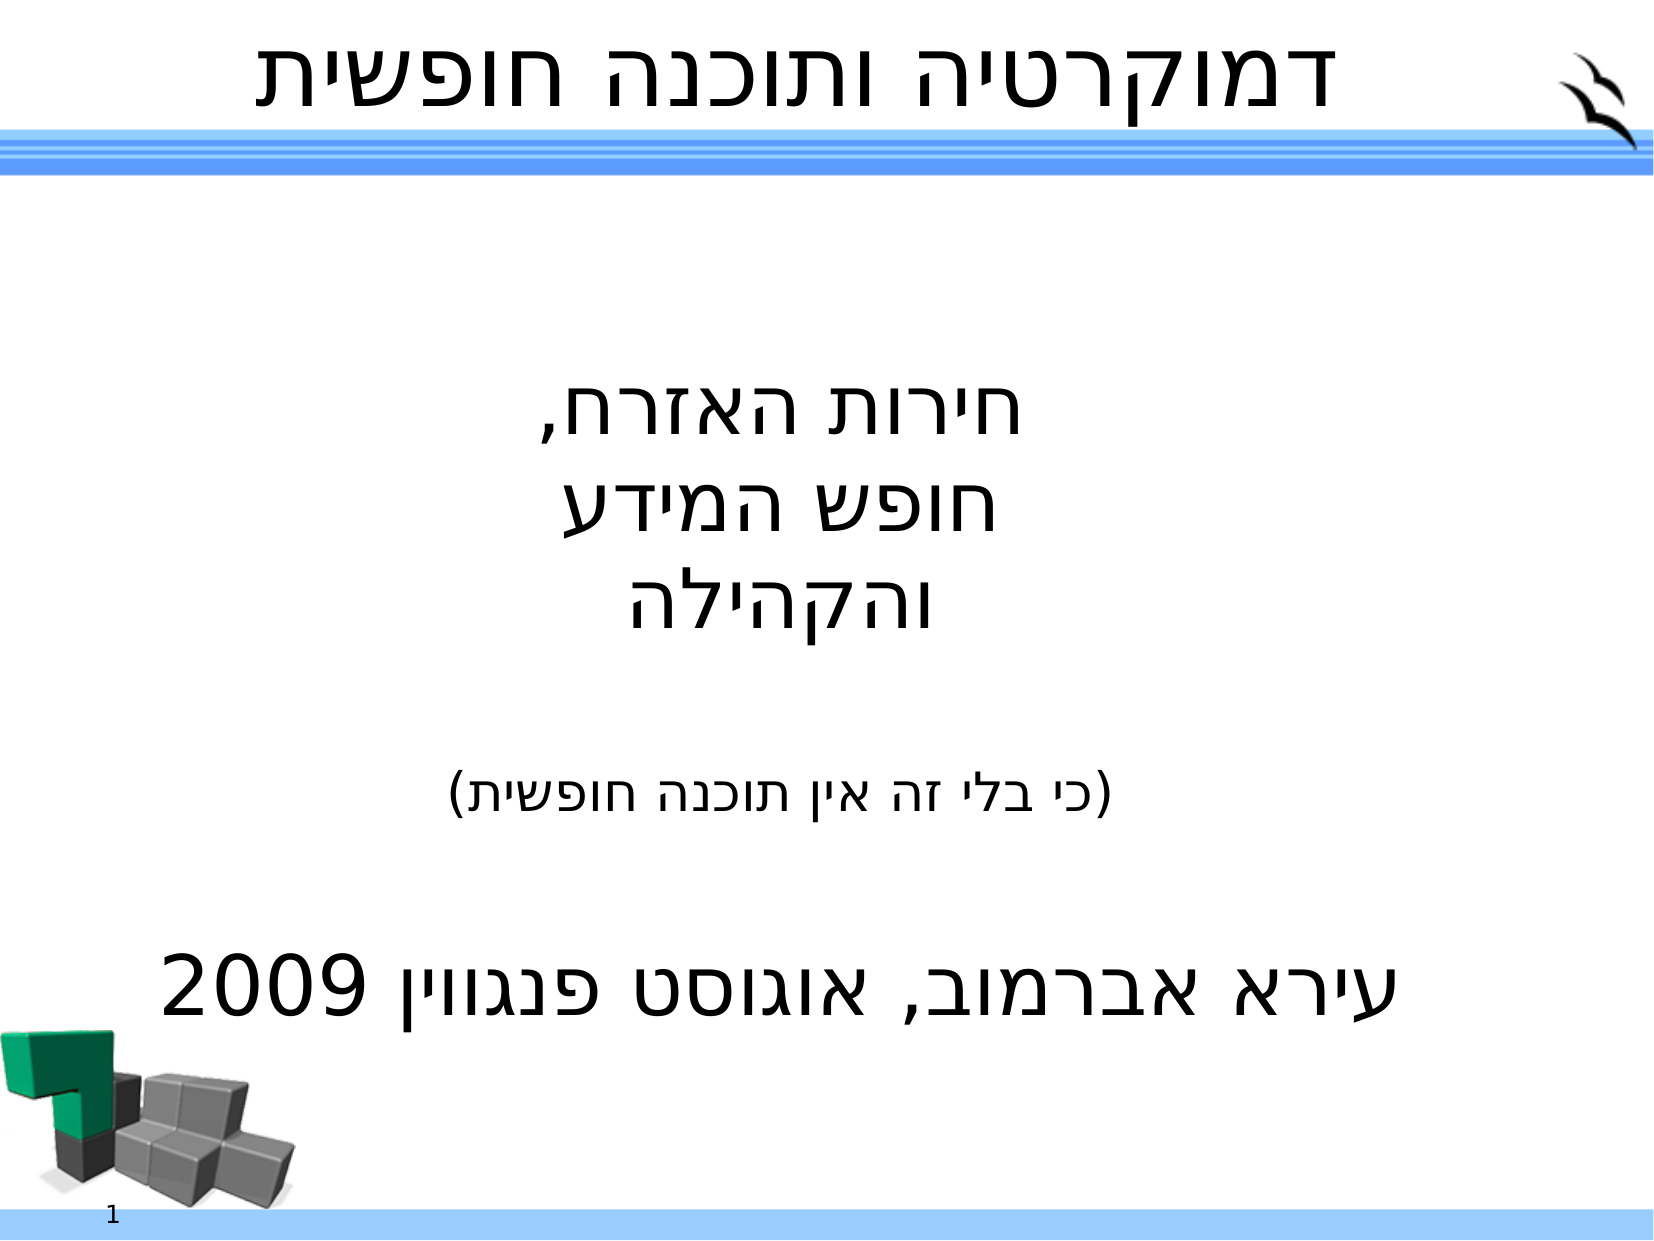

# דמוקרטיה ותוכנה חופשית
חירות האזרח,
חופש המידע
והקהילה
(כי בלי זה אין תוכנה חופשית)
עירא אברמוב, אוגוסט פנגווין 2009